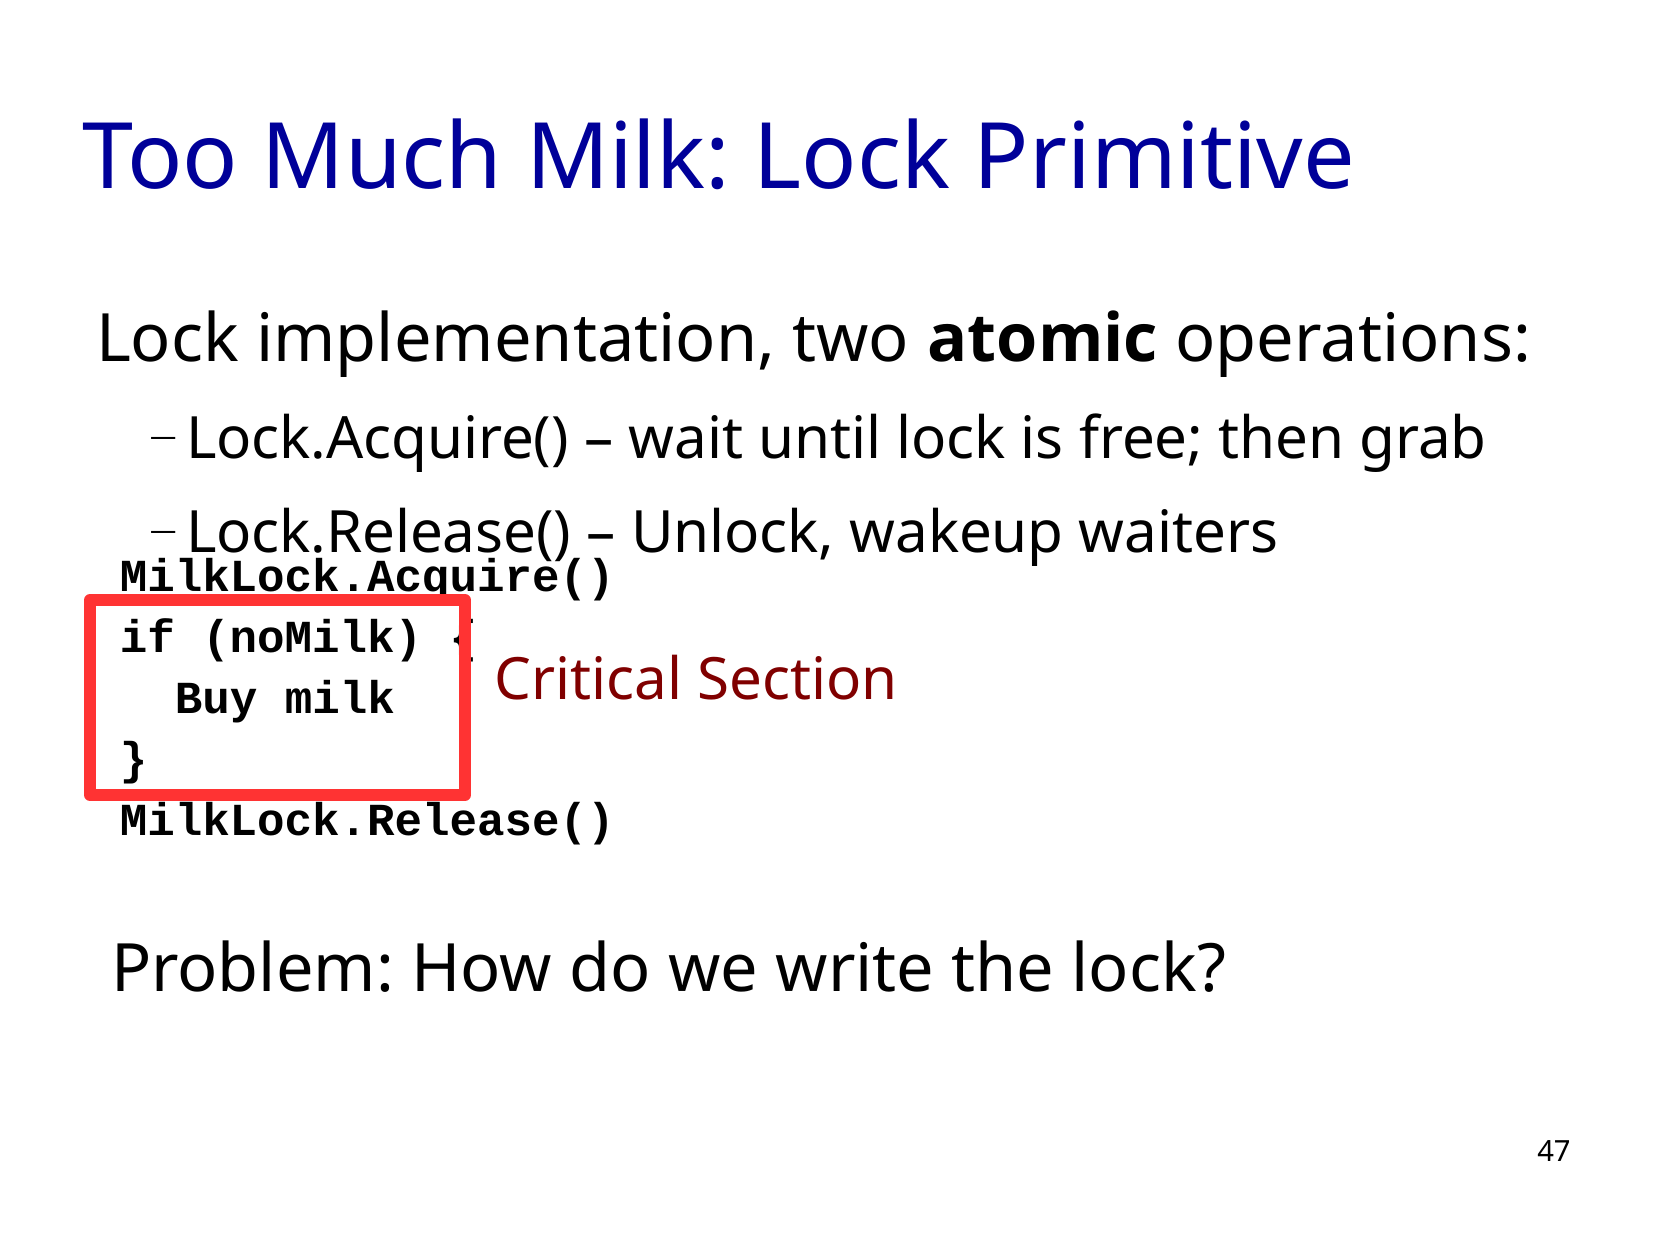

# Too Much Milk: Lock Primitive
Lock implementation, two atomic operations:
Lock.Acquire() – wait until lock is free; then grab
Lock.Release() – Unlock, wakeup waiters
MilkLock.Acquire()
if (noMilk) {
 Buy milk
}
MilkLock.Release()
Critical Section
Problem: How do we write the lock?
47